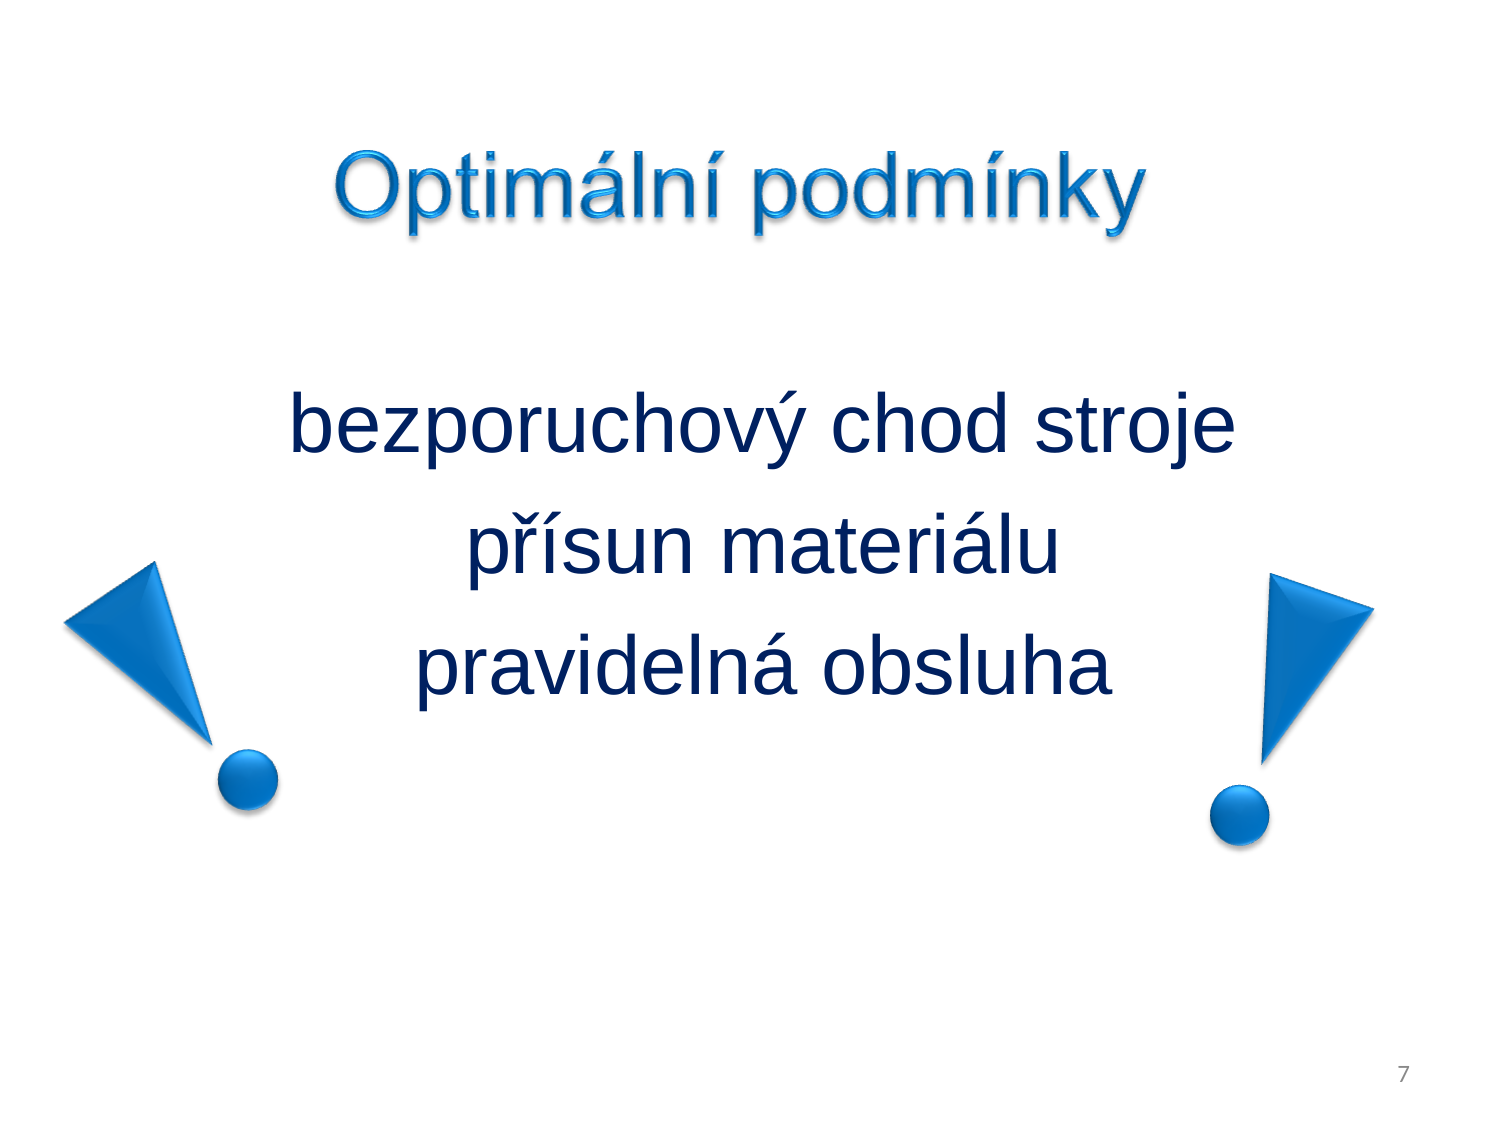

# bezporuchový chod stroje
přísun materiálu
pravidelná obsluha